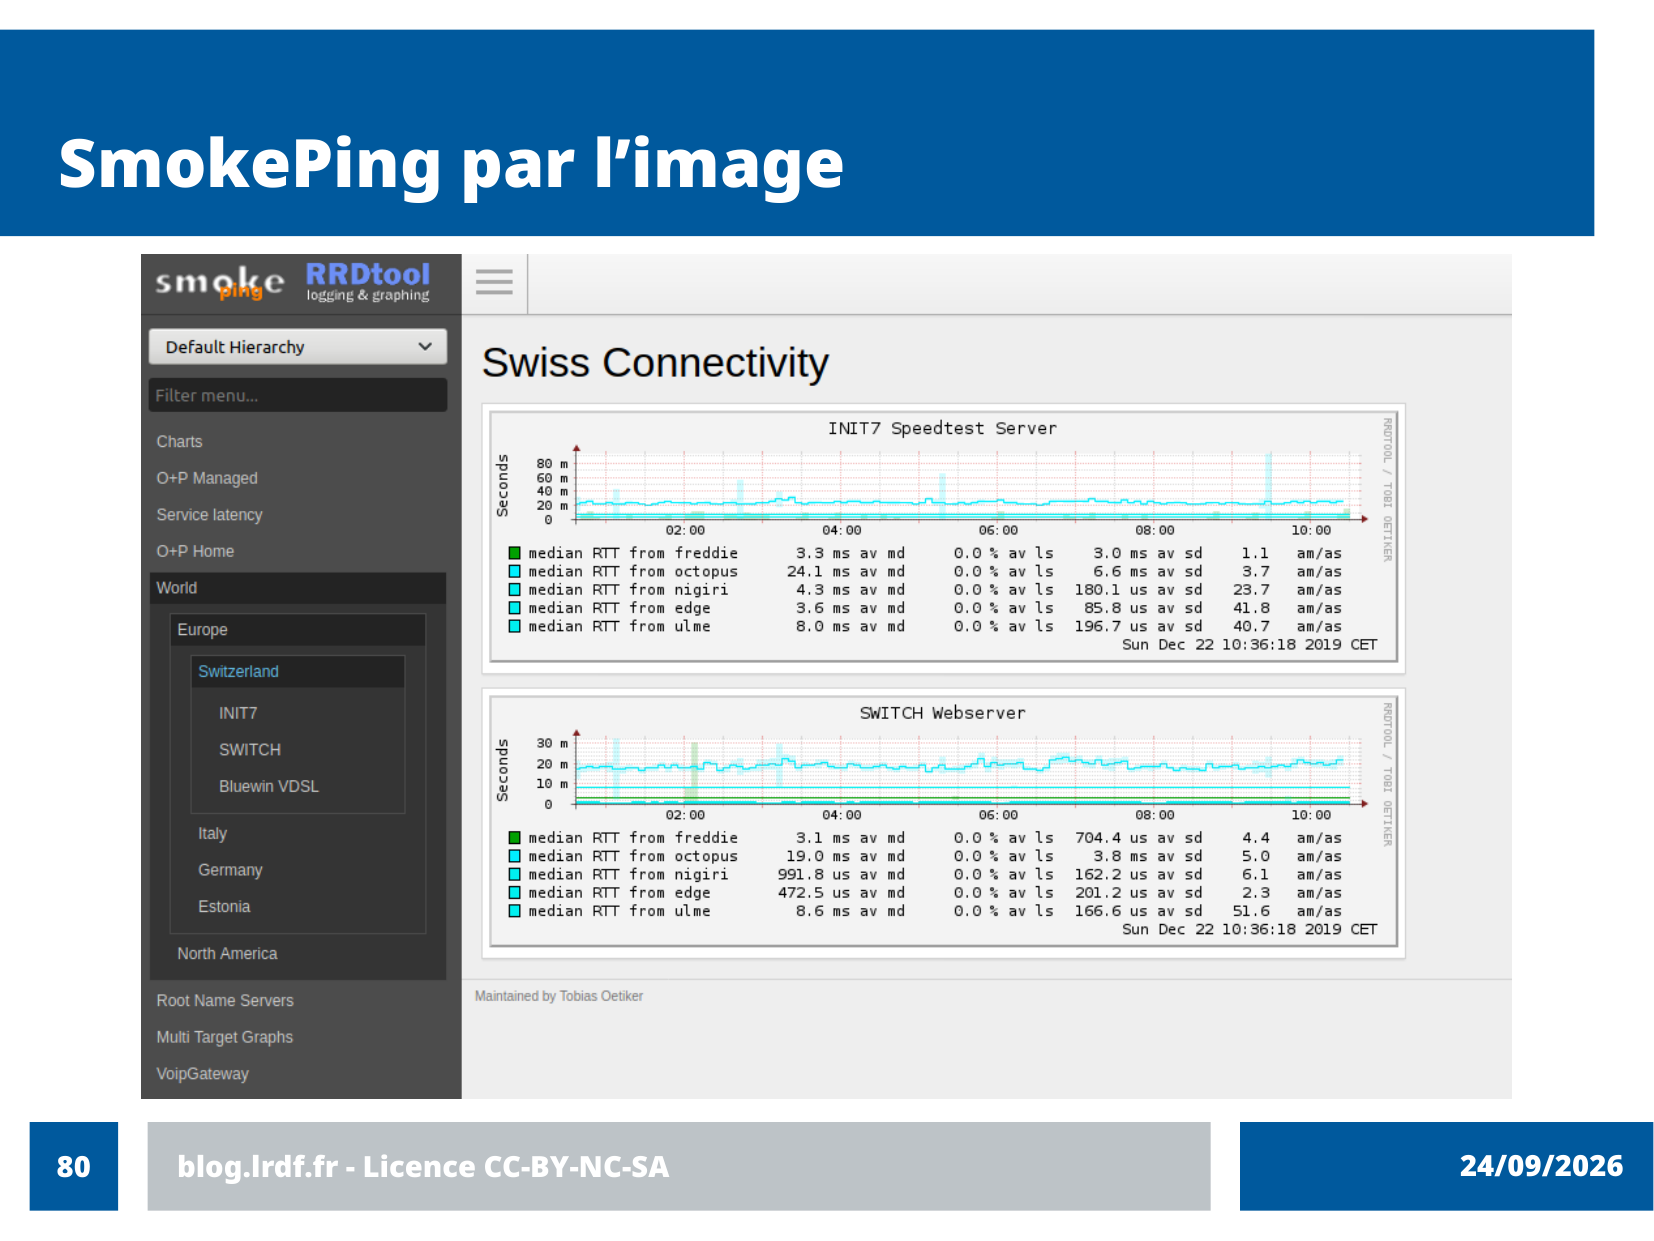

# SmokePing par l’image
80
blog.lrdf.fr - Licence CC-BY-NC-SA